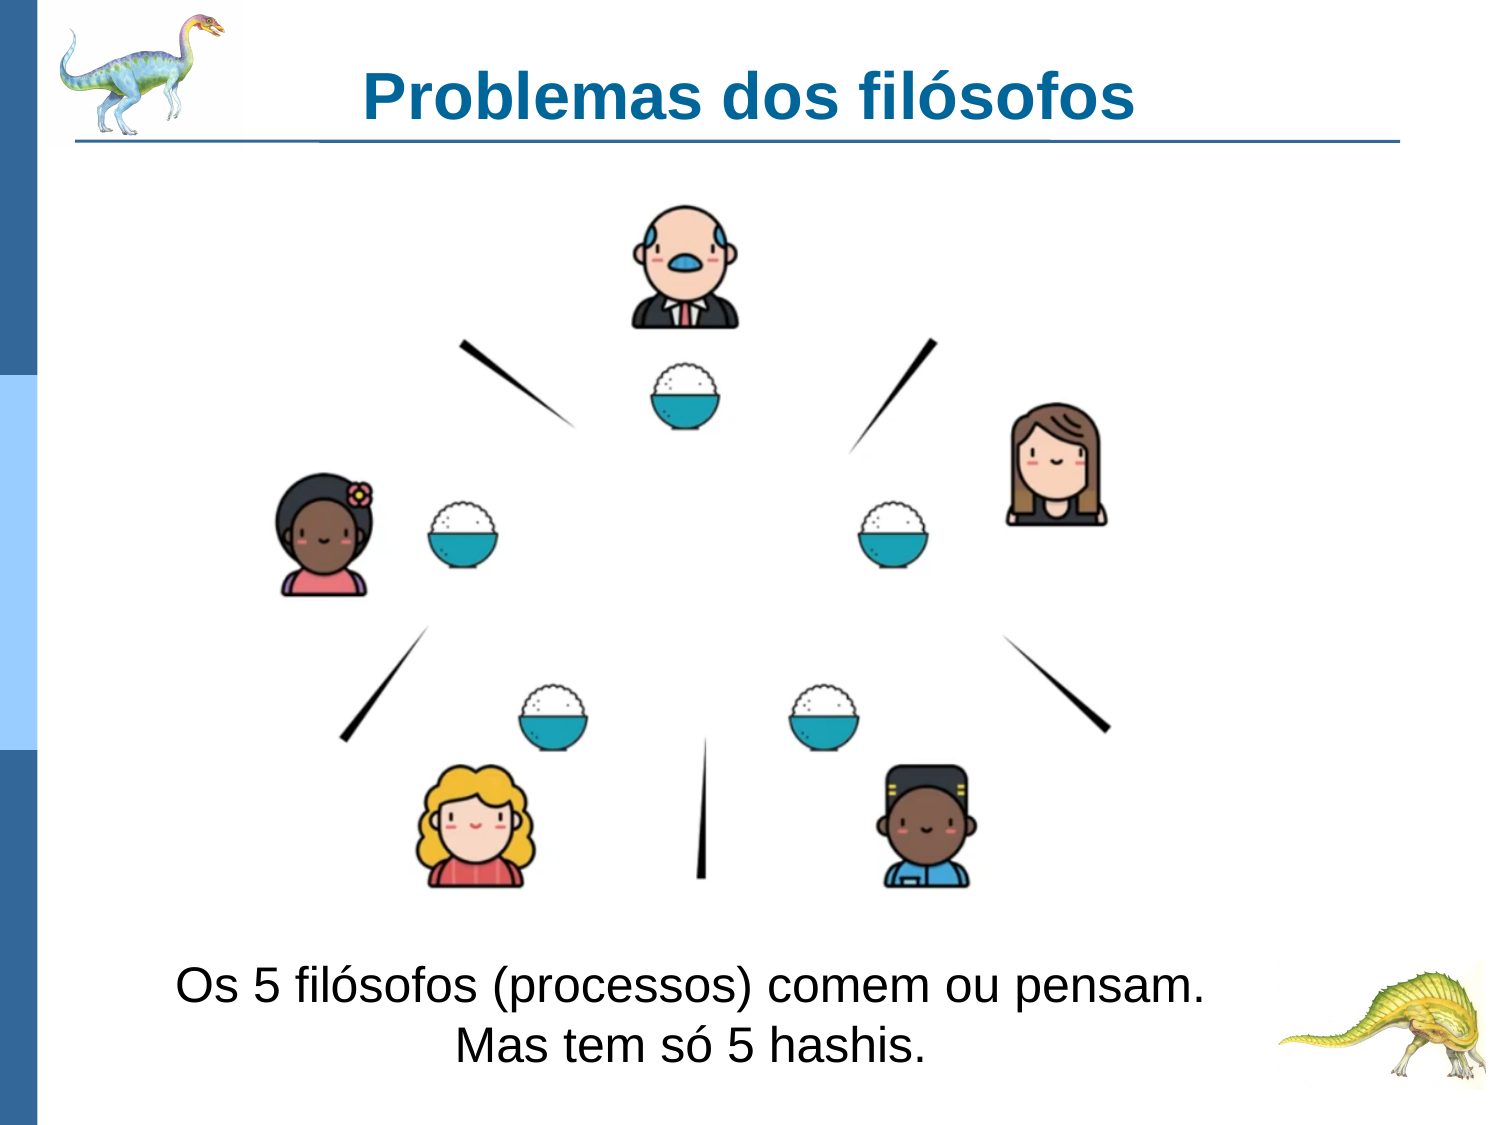

Problemas dos filósofos
Os 5 filósofos (processos) comem ou pensam.
Mas tem só 5 hashis.